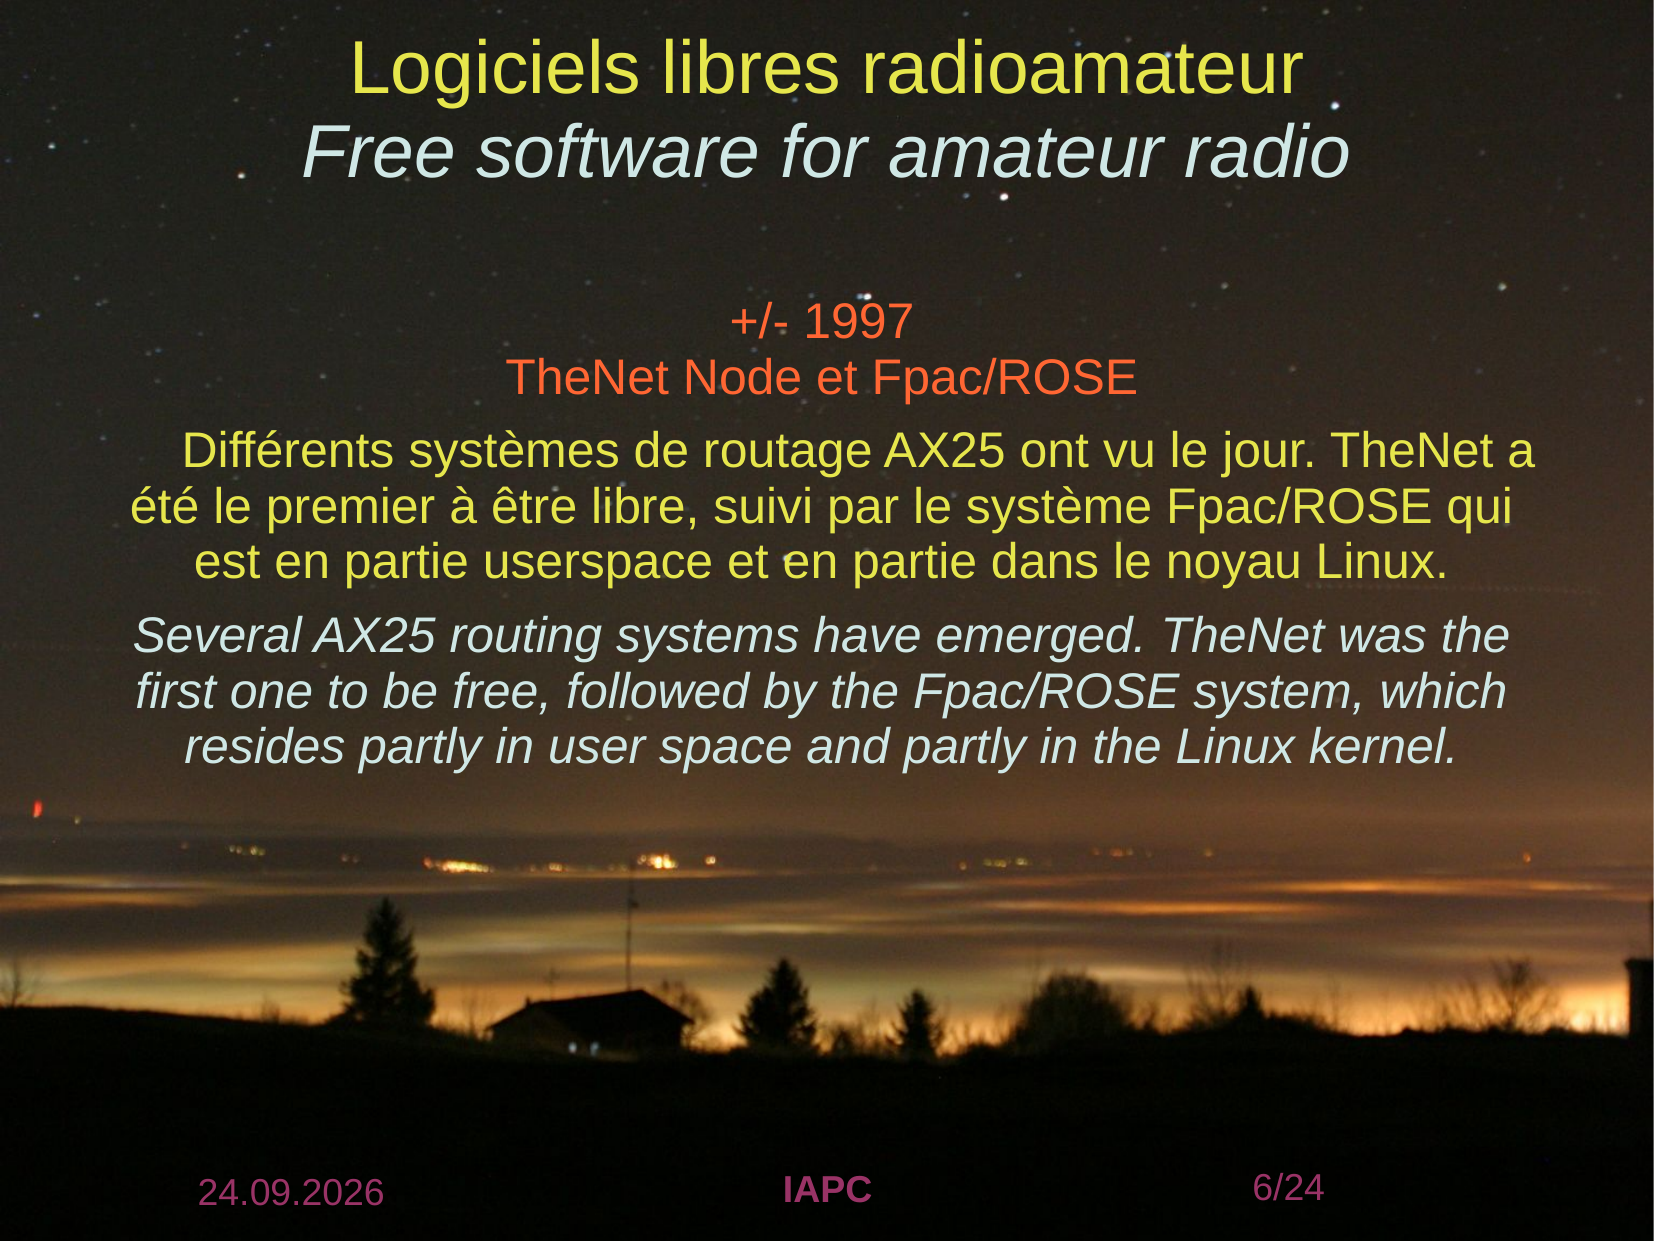

# Logiciels libres radioamateur Free software for amateur radio
+/- 1997
TheNet Node et Fpac/ROSE
	Différents systèmes de routage AX25 ont vu le jour. TheNet a été le premier à être libre, suivi par le système Fpac/ROSE qui est en partie userspace et en partie dans le noyau Linux.
Several AX25 routing systems have emerged. TheNet was the first one to be free, followed by the Fpac/ROSE system, which resides partly in user space and partly in the Linux kernel.